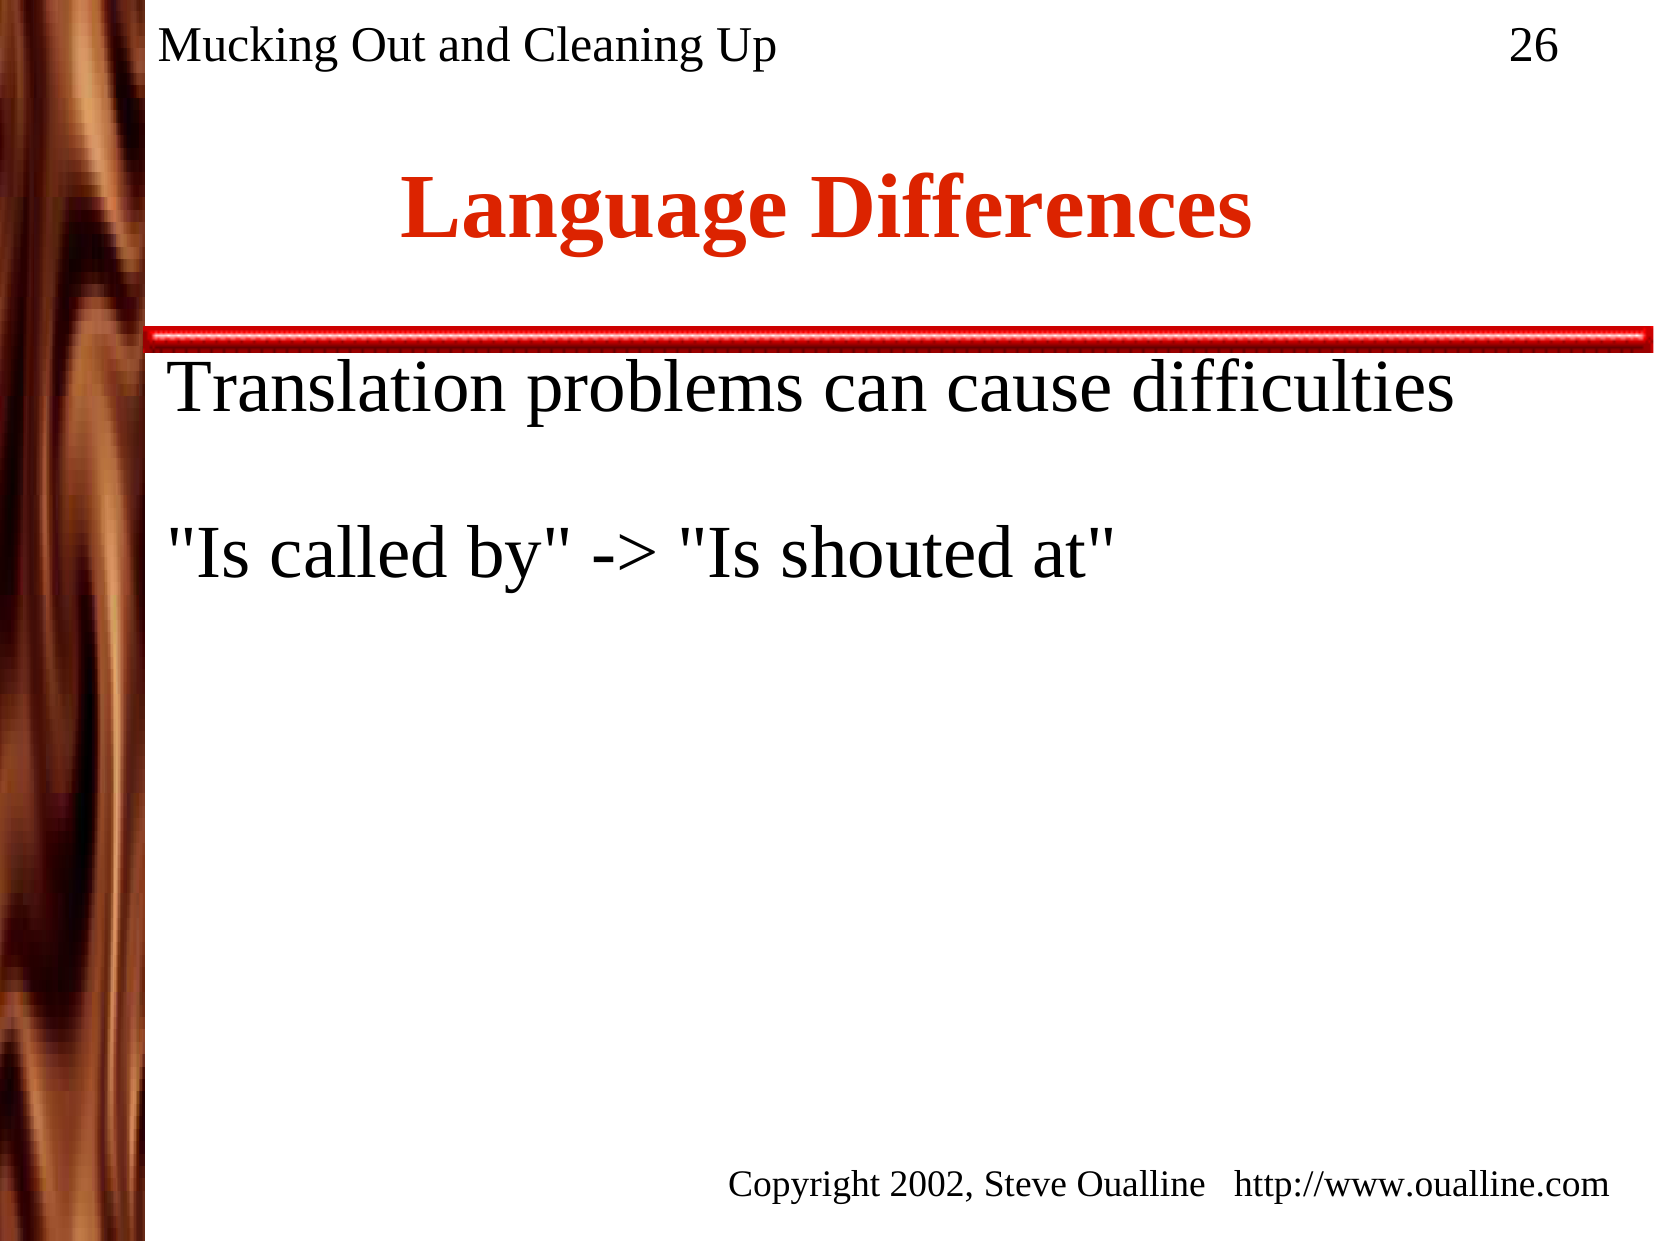

# Language Differences
Translation problems can cause difficulties
"Is called by" -> "Is shouted at"